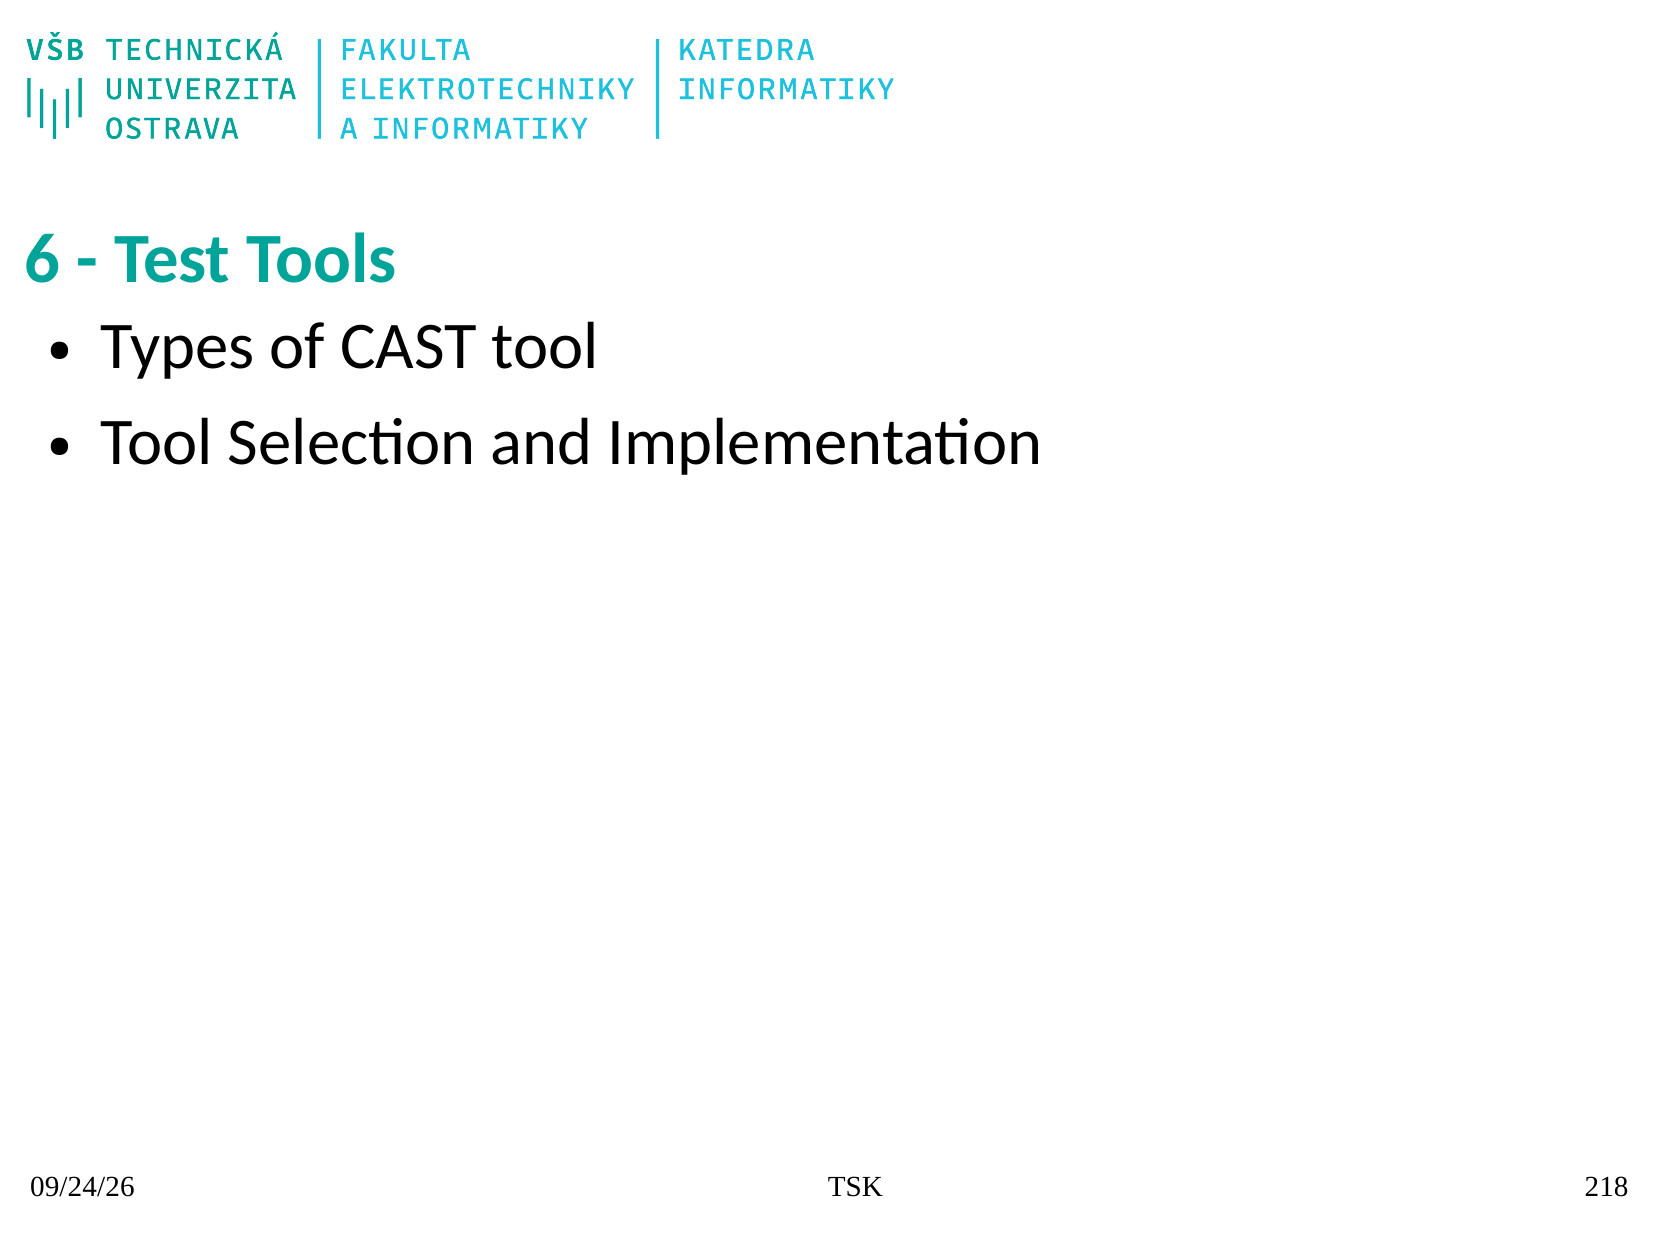

# 6 - Test Tools
Types of CAST tool
Tool Selection and Implementation
TSK
218